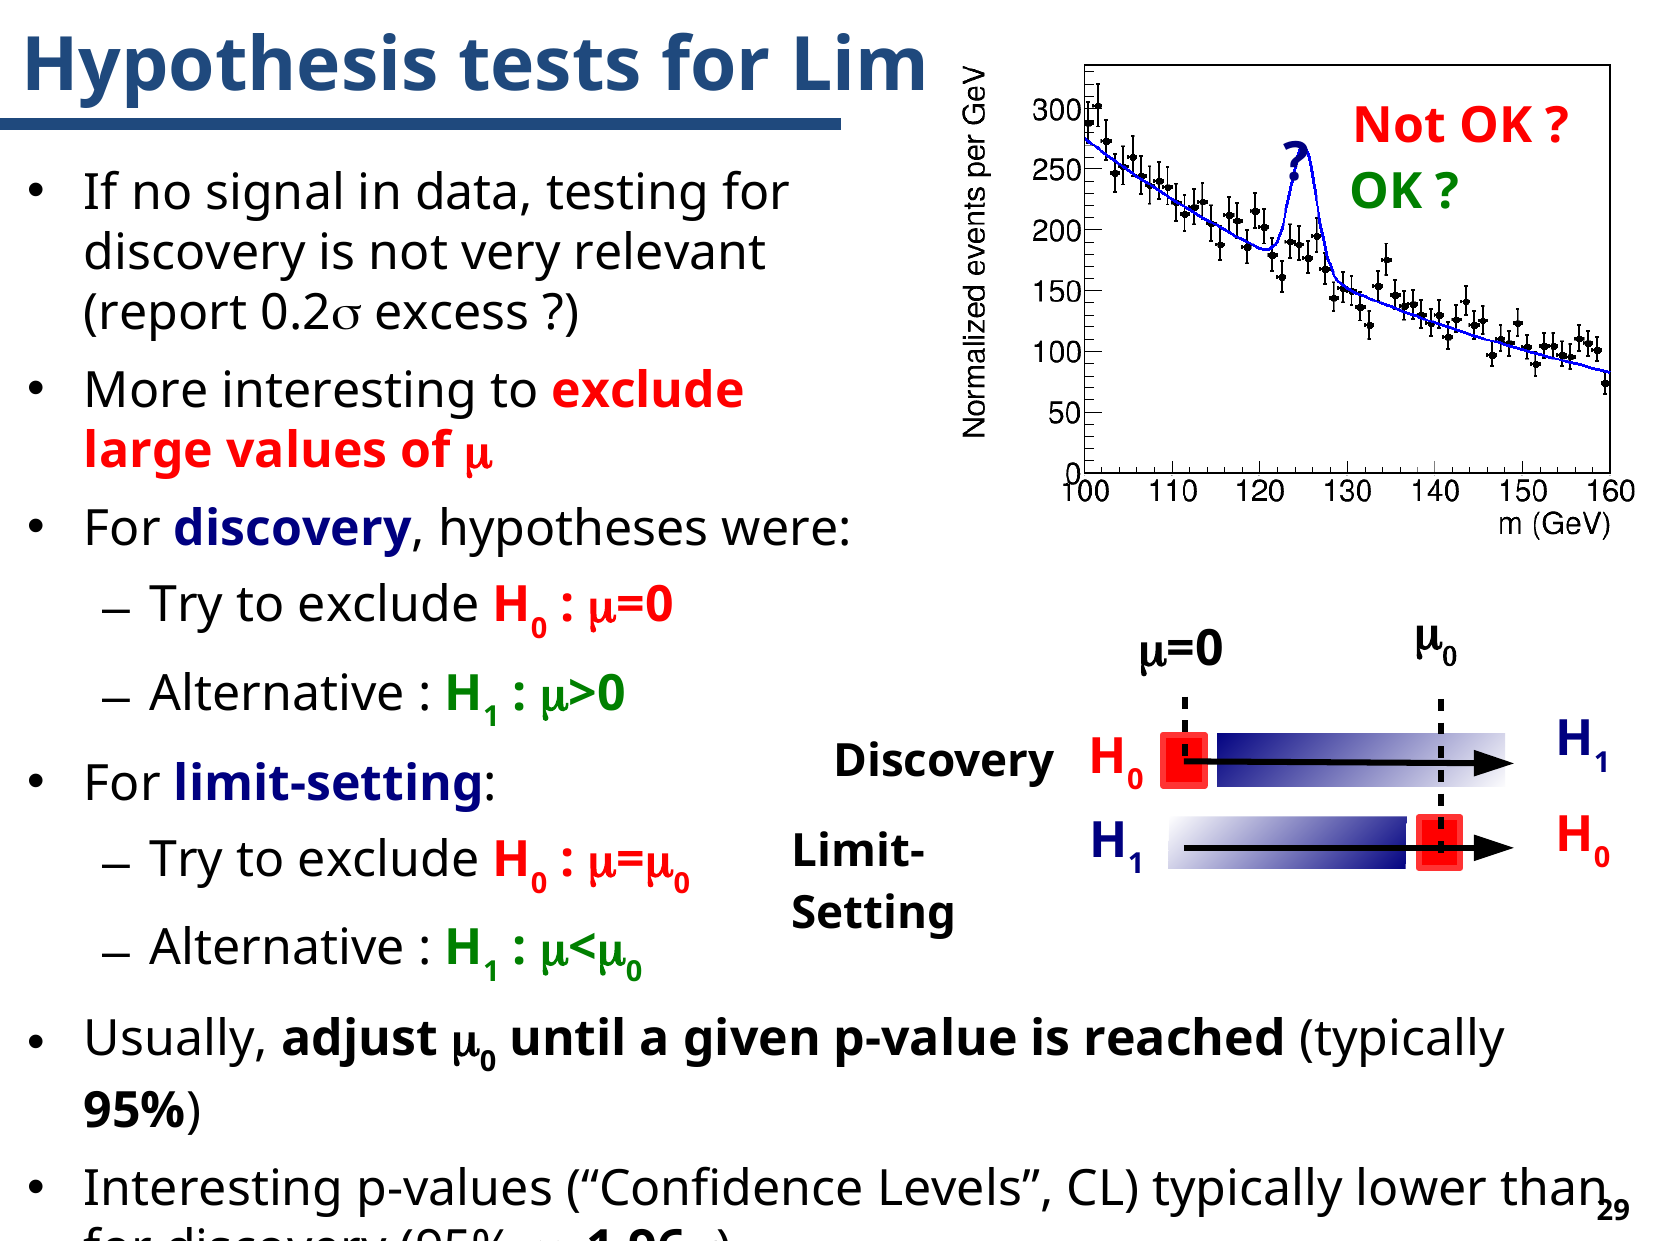

# Hypothesis tests for Limits
Not OK ?
?
OK ?
If no signal in data, testing for
discovery is not very relevant
(report 0.2s excess ?)
More interesting to exclude
large values of m
For discovery, hypotheses were:
Try to exclude H0 : m=0
Alternative : H1 : m>0
For limit-setting:
Try to exclude H0 : m=m0
Alternative : H1 : m<m0
Usually, adjust m0 until a given p-value is reached (typically 95%)
Interesting p-values (“Confidence Levels”, CL) typically lower than for discovery (95% Û 1.96s)
m=0
m0
H1
H0
Discovery
H0
H1
Limit-Setting
29